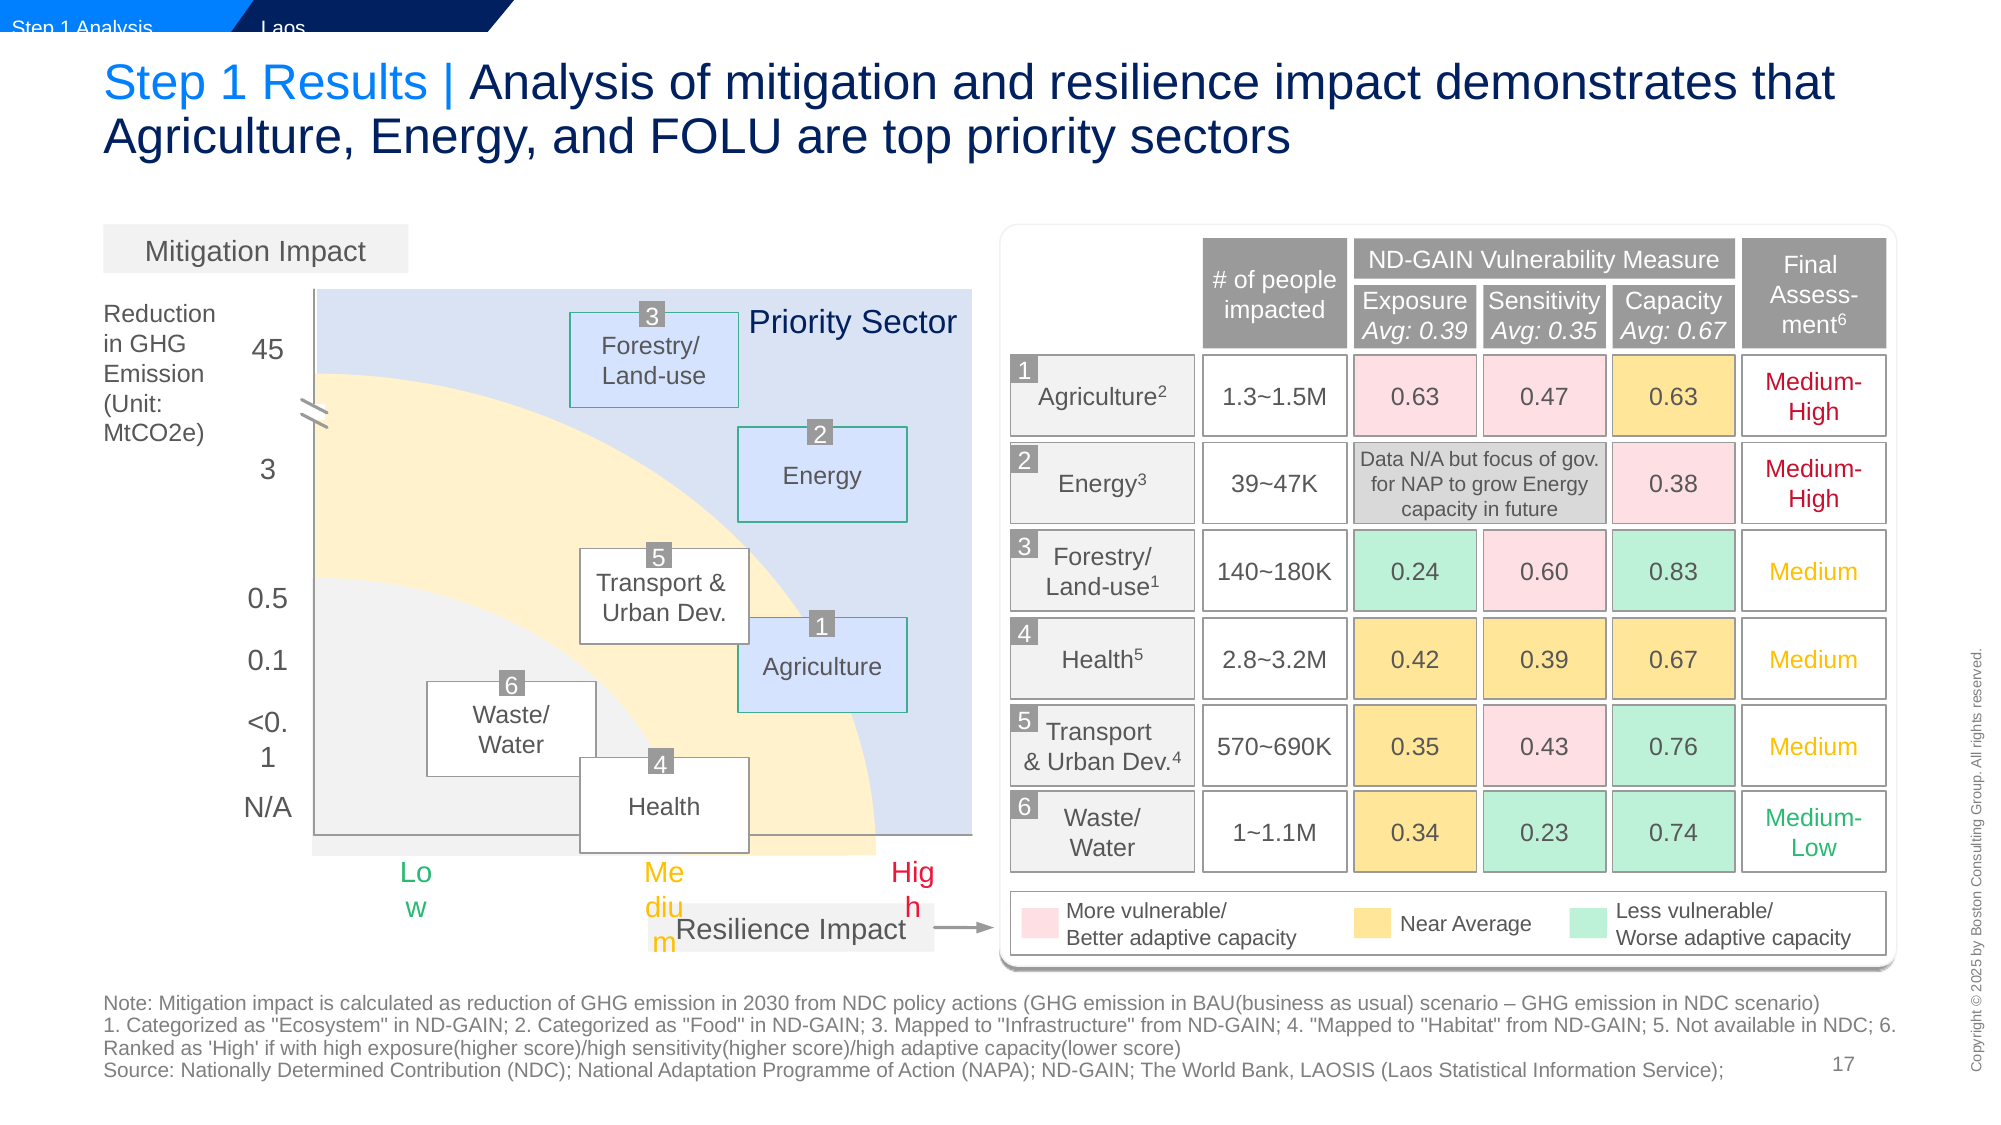

Step 1 Analysis
Laos
# Step 1 Results | Analysis of mitigation and resilience impact demonstrates that Agriculture, Energy, and FOLU are top priority sectors
Mitigation Impact
# of people impacted
Final
Assess-
ment6
ND-GAIN Vulnerability Measure
Exposure
Avg: 0.39
Sensitivity
Avg: 0.35
Capacity
Avg: 0.67
Reduction in GHG Emission
(Unit: MtCO2e)
Priority Sector
3
Forestry/
Land-use
45
1
Agriculture2
1.3~1.5M
0.63
0.47
0.63
Medium-High
2
Energy
Energy3
39~47K
Data N/A but focus of gov. for NAP to grow Energy capacity in future
0.38
Medium-High
2
3
Forestry/
Land-use1
140~180K
0.24
0.60
0.83
Medium
3
5
Transport &
Urban Dev.
0.5
1
4
Agriculture
Health5
2.8~3.2M
0.42
0.39
0.67
Medium
0.1
6
Waste/
Water
<0.1
5
Transport
& Urban Dev.4
570~690K
0.35
0.43
0.76
Medium
4
Health
N/A
6
Waste/
Water
1~1.1M
0.34
0.23
0.74
Medium-
Low
Low
Medium
High
More vulnerable/
Better adaptive capacity
Less vulnerable/
Worse adaptive capacity
Resilience Impact
Near Average
Note: Mitigation impact is calculated as reduction of GHG emission in 2030 from NDC policy actions (GHG emission in BAU(business as usual) scenario – GHG emission in NDC scenario)
1. Categorized as "Ecosystem" in ND-GAIN; 2. Categorized as "Food" in ND-GAIN; 3. Mapped to "Infrastructure" from ND-GAIN; 4. "Mapped to "Habitat" from ND-GAIN; 5. Not available in NDC; 6. Ranked as 'High' if with high exposure(higher score)/high sensitivity(higher score)/high adaptive capacity(lower score)
Source: Nationally Determined Contribution (NDC); National Adaptation Programme of Action (NAPA); ND-GAIN; The World Bank, LAOSIS (Laos Statistical Information Service);